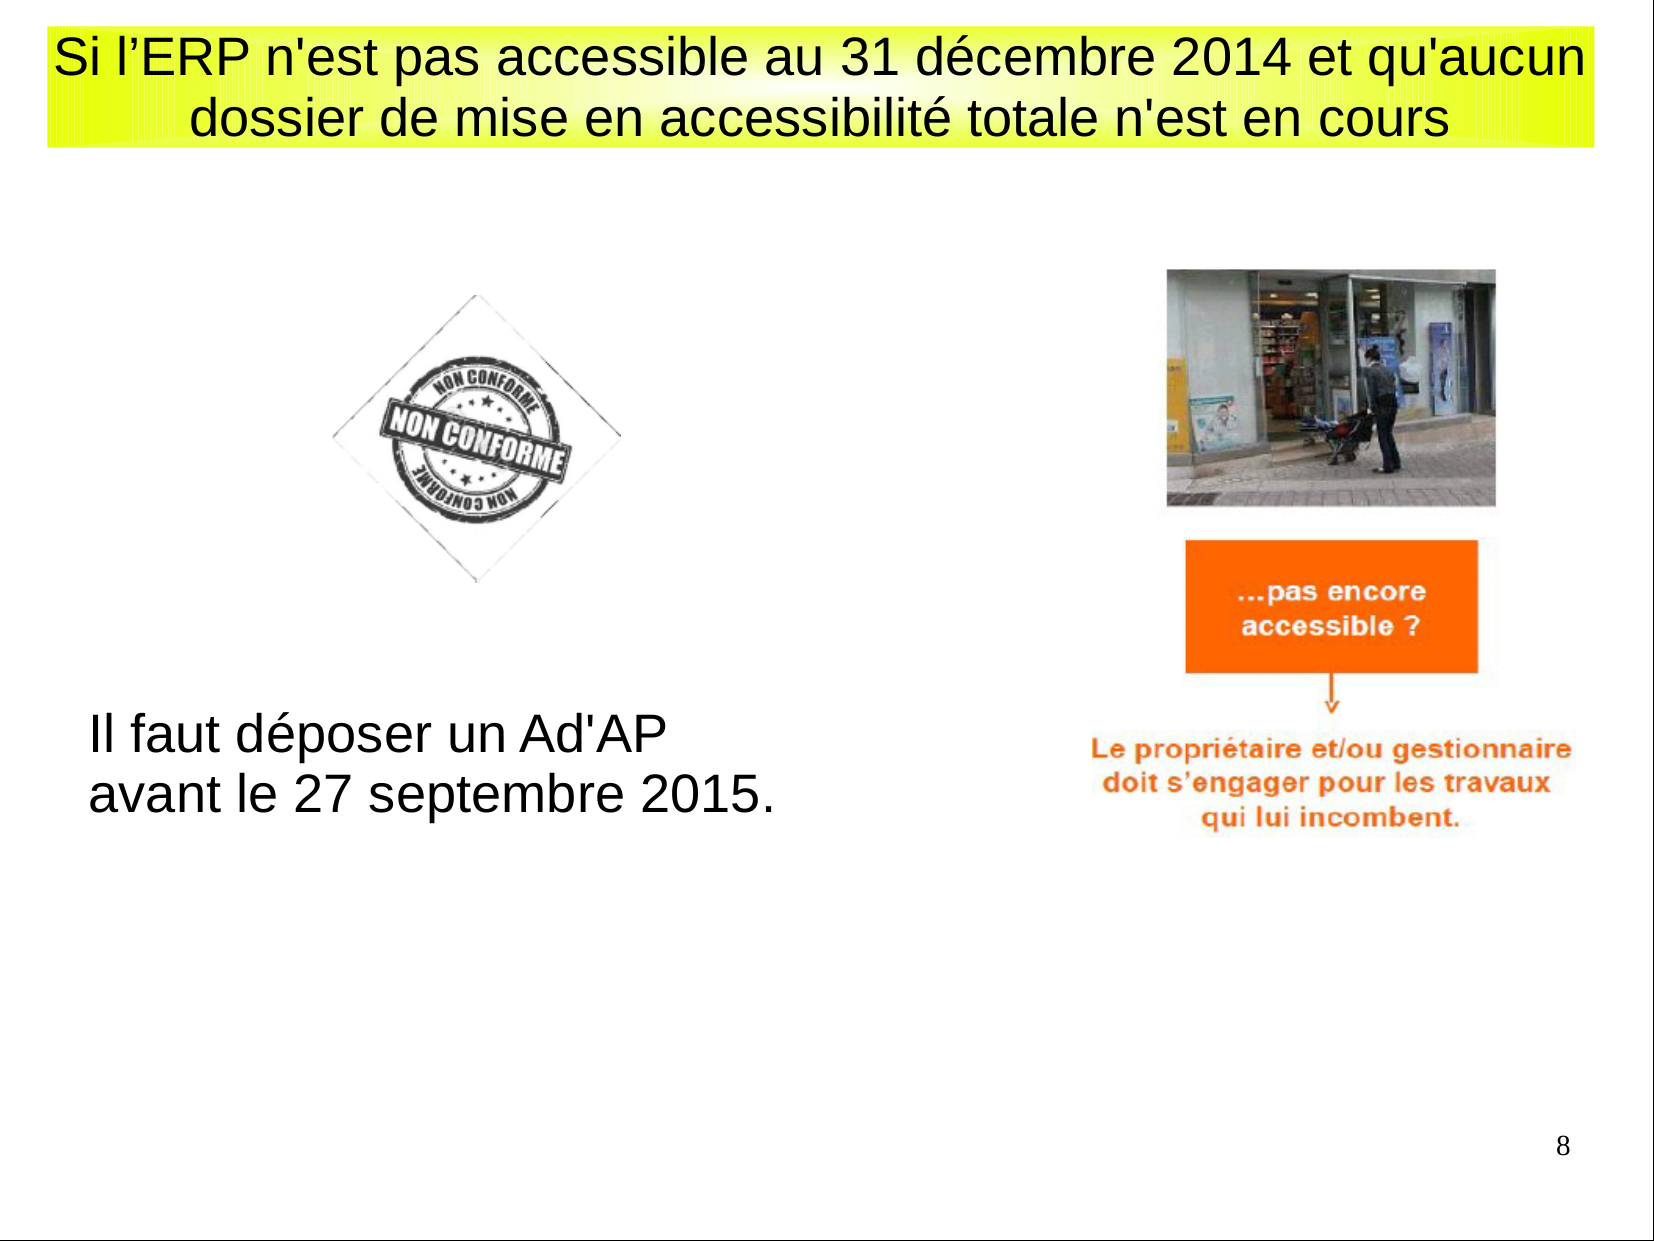

Il faut déposer un Ad'AP
avant le 27 septembre 2015.
# Si l’ERP n'est pas accessible au 31 décembre 2014 et qu'aucun dossier de mise en accessibilité totale n'est en cours
8